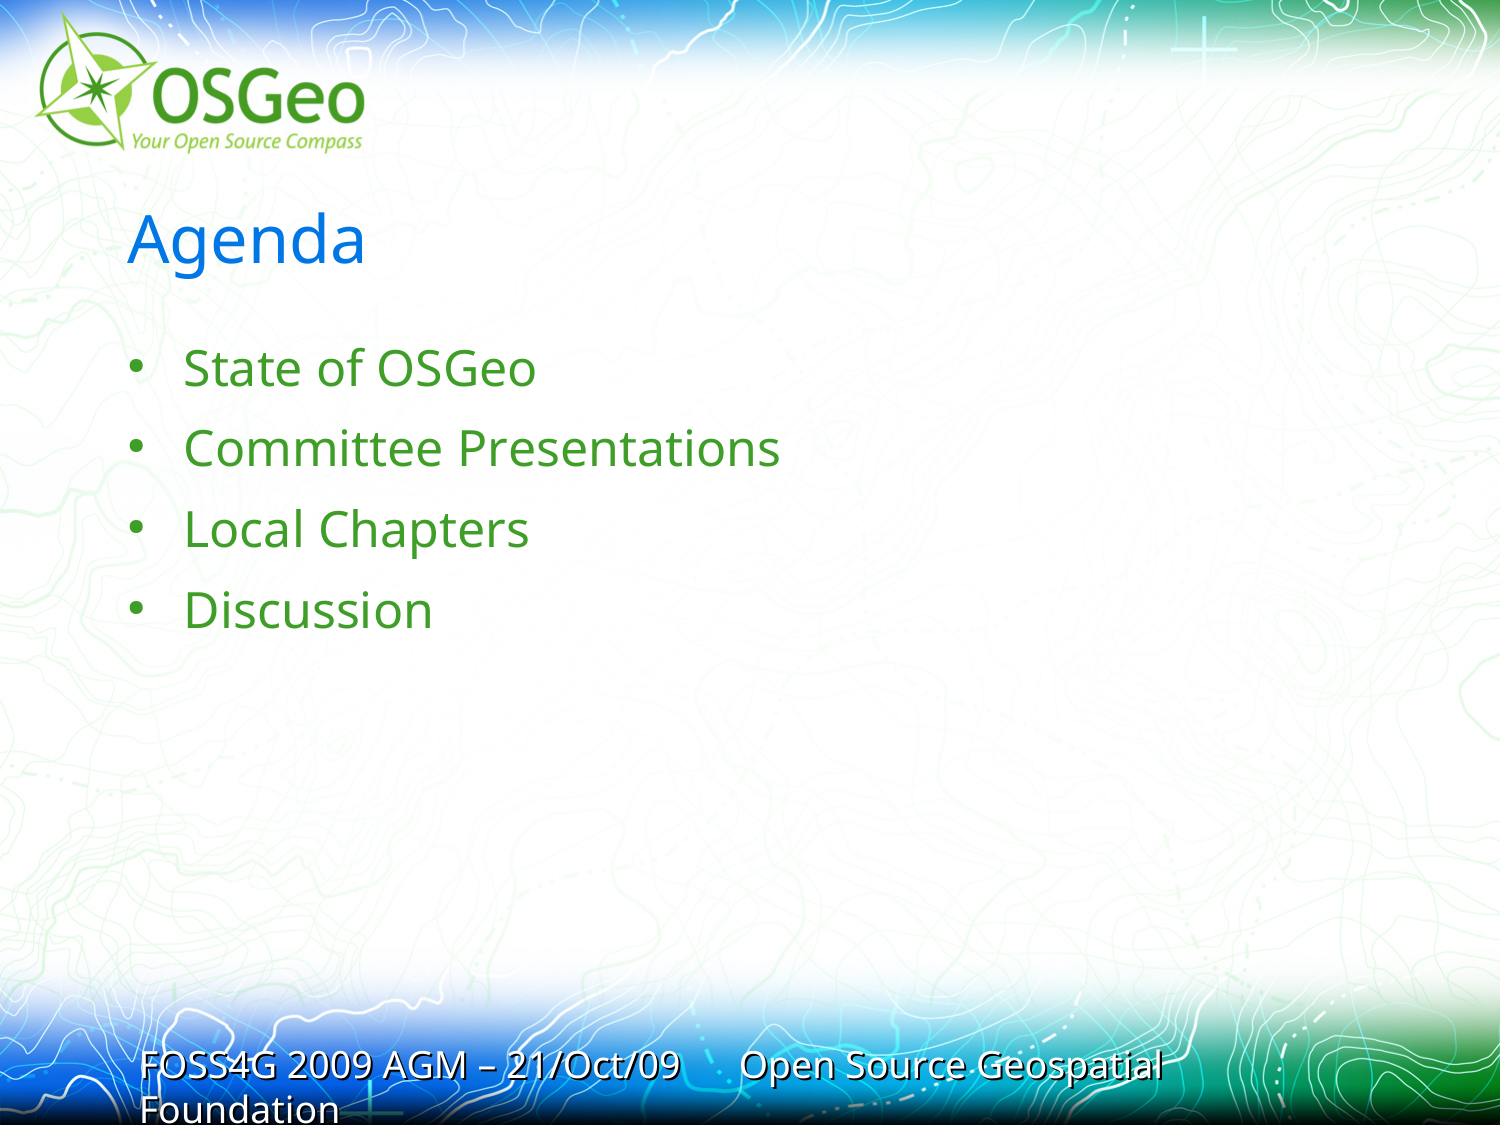

# Agenda
State of OSGeo
Committee Presentations
Local Chapters
Discussion